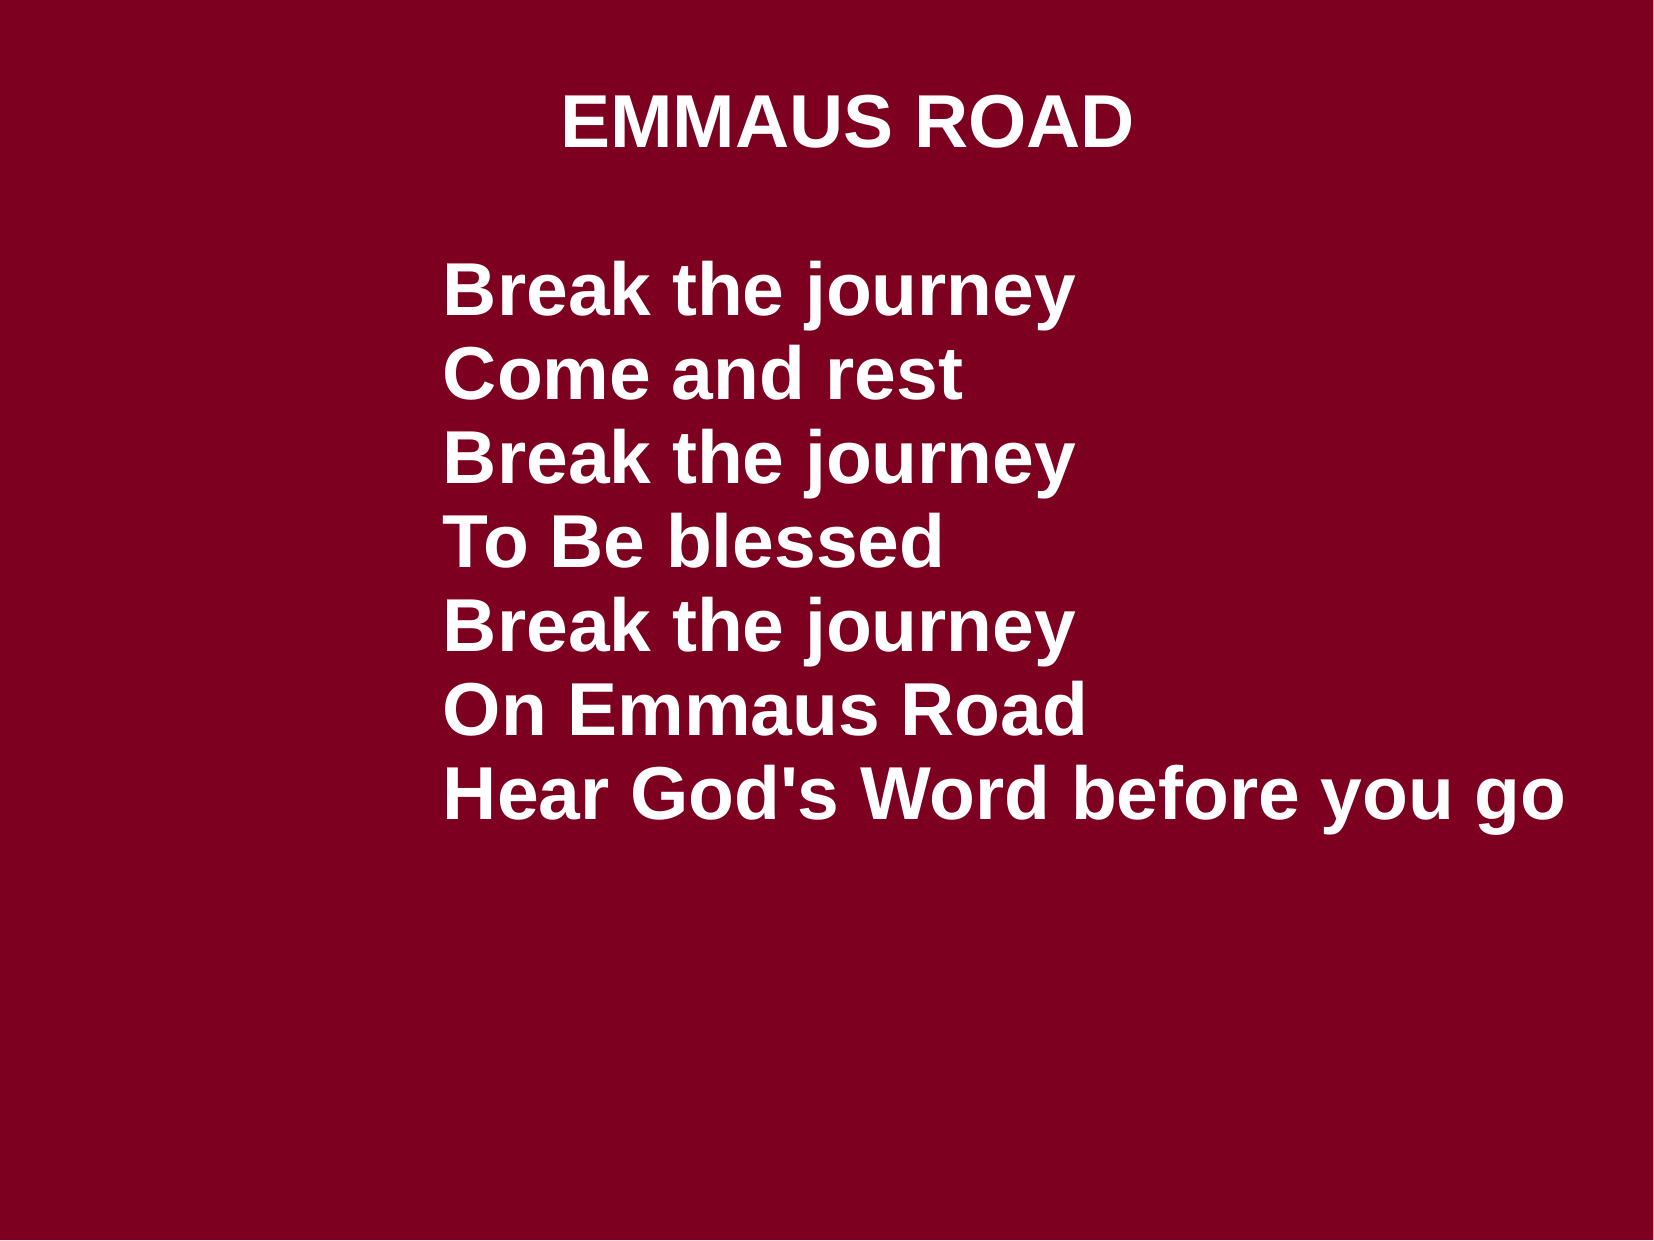

EMMAUS ROAD
						Break the journey
						Come and rest
						Break the journey
						To Be blessed
						Break the journey
						On Emmaus Road
						Hear God's Word before you go
#